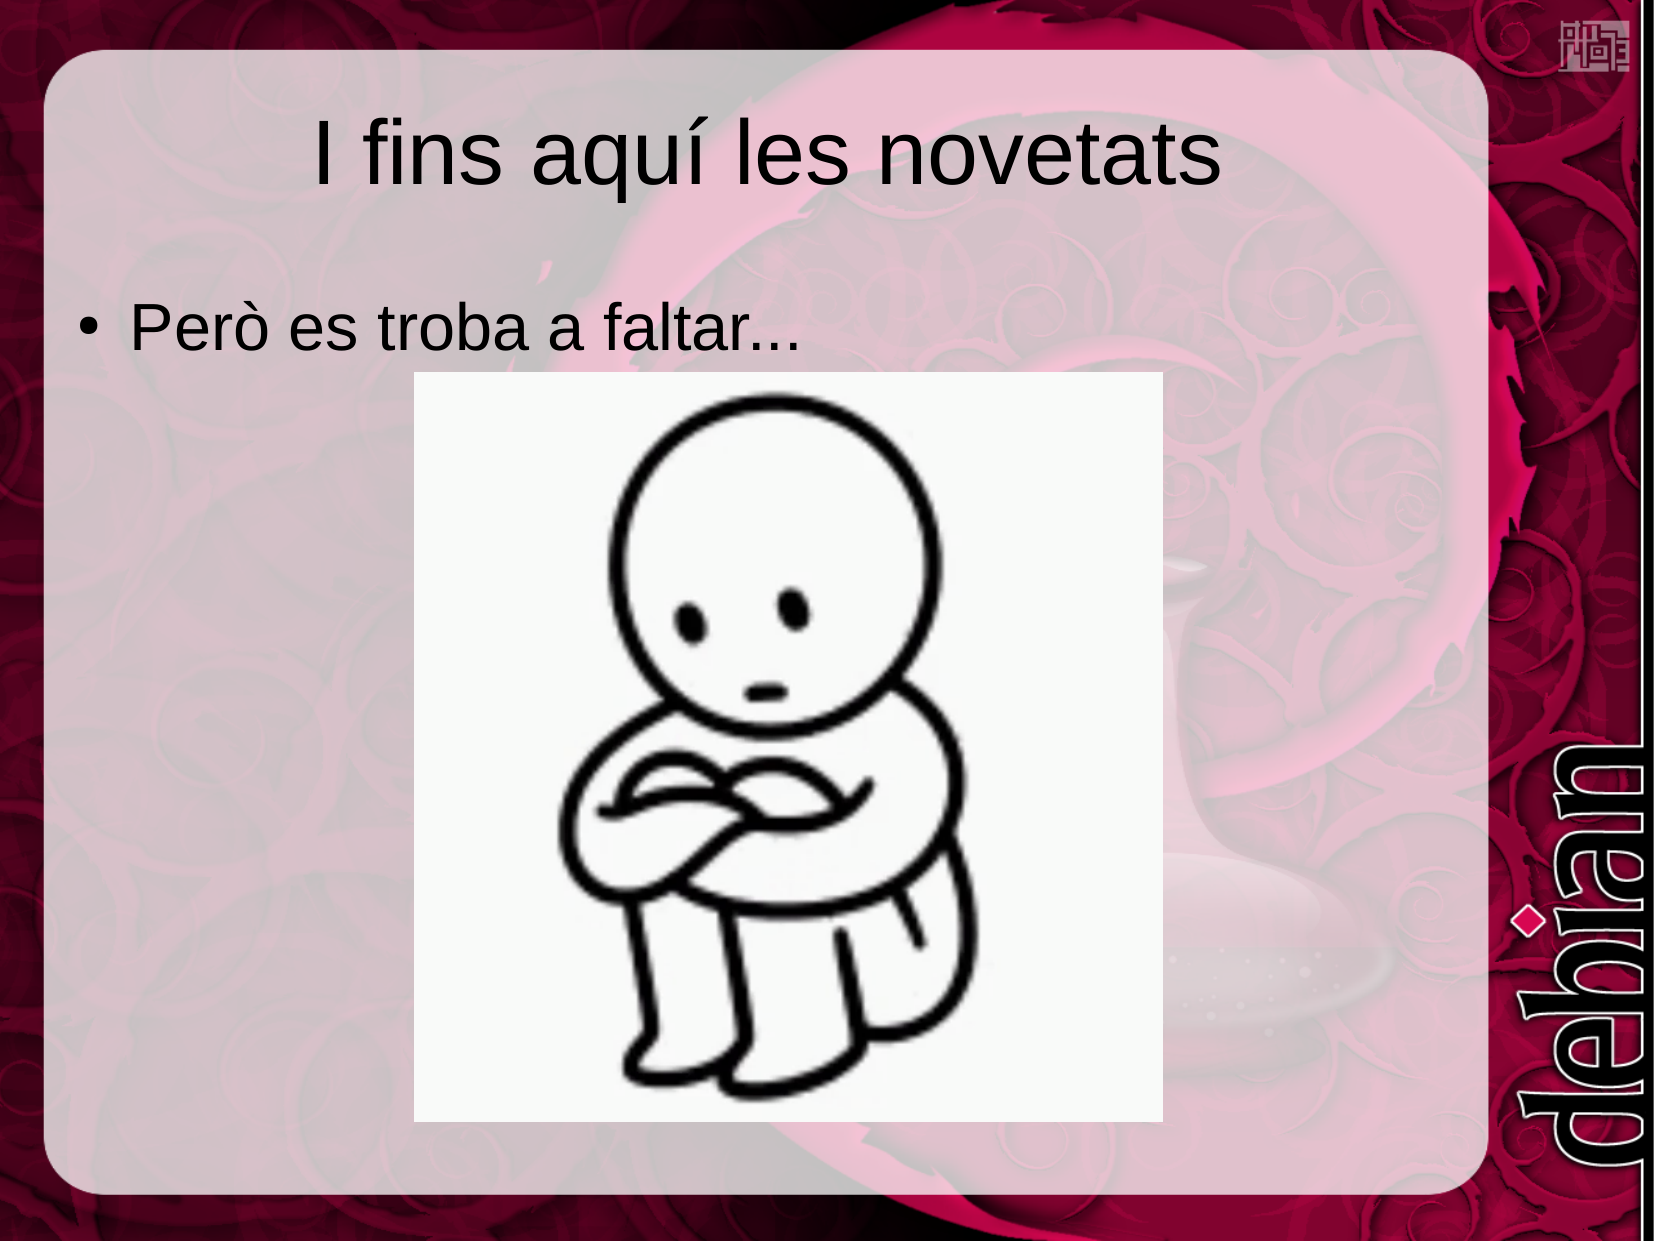

# I fins aquí les novetats
Però es troba a faltar...